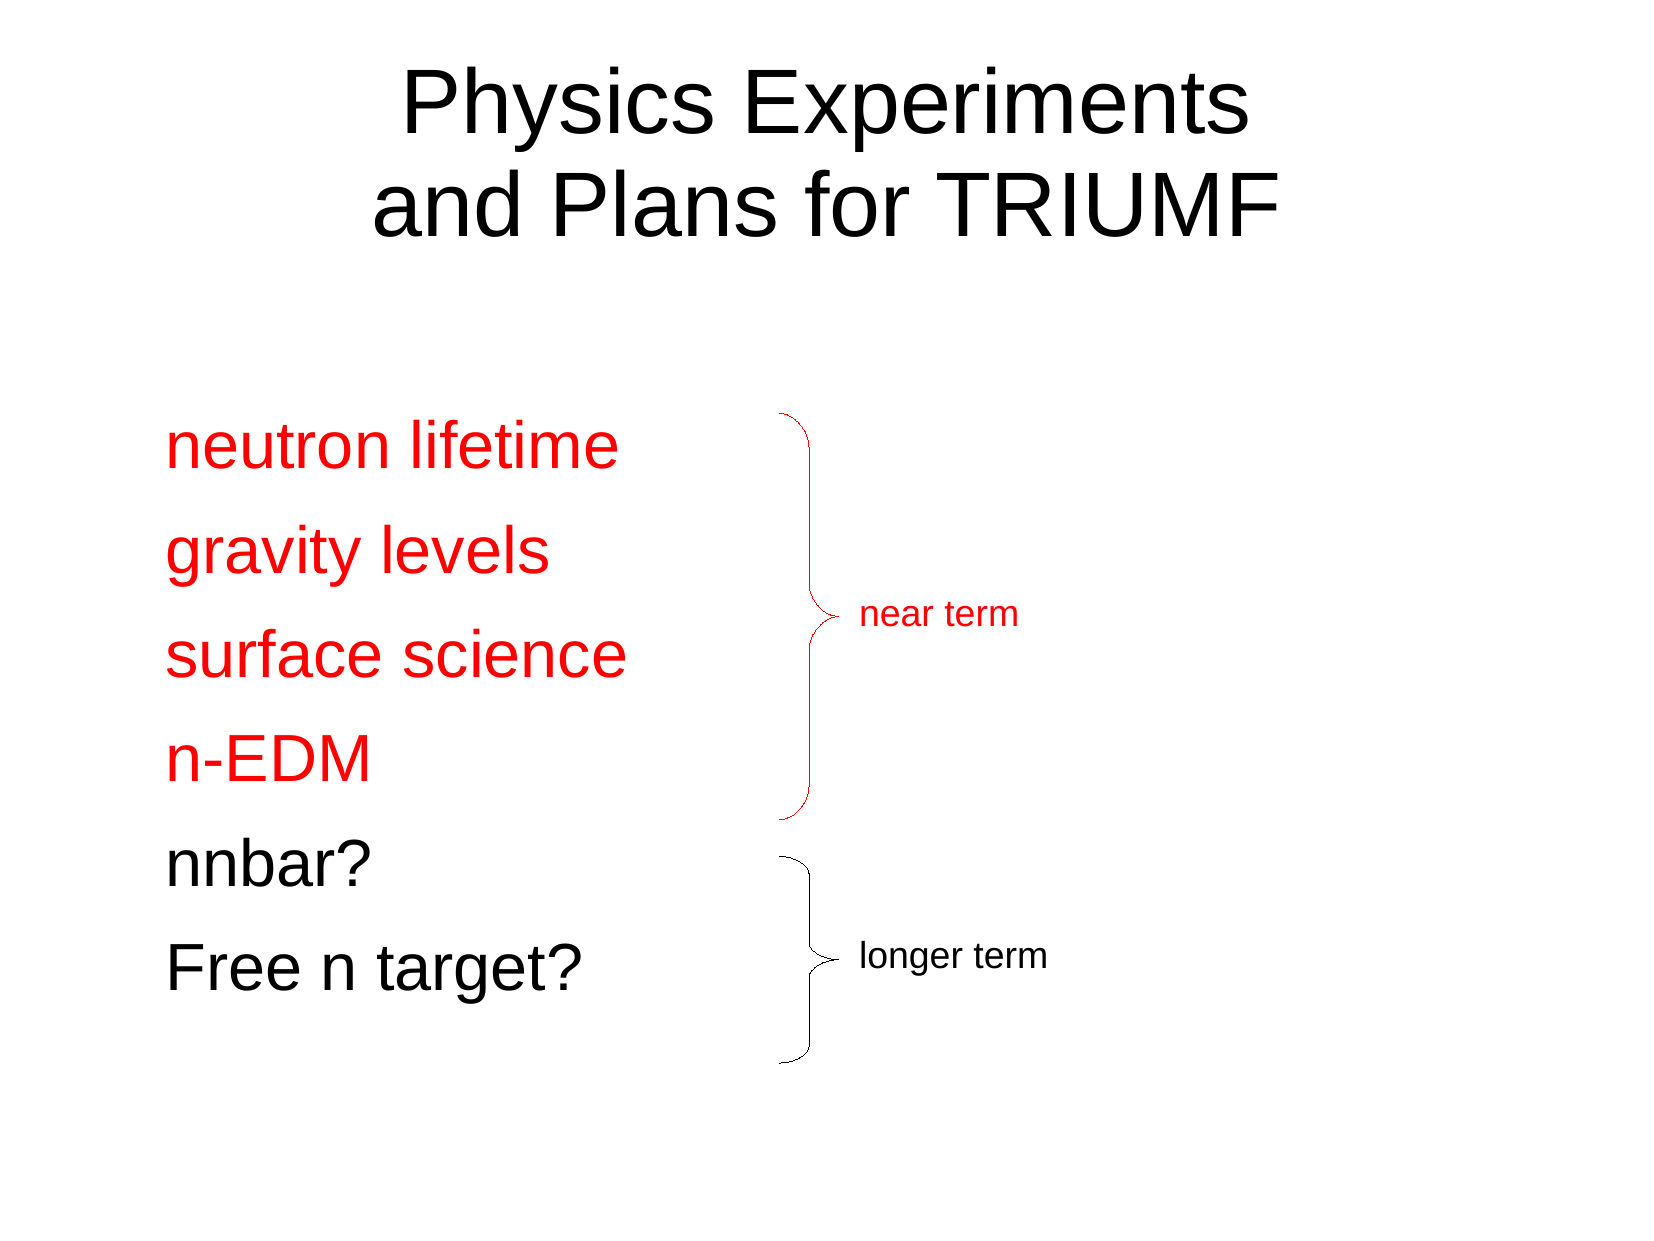

# Physics Experiments and Plans for TRIUMF
neutron lifetime
gravity levels
surface science
n-EDM
nnbar?
Free n target?
near term
longer term